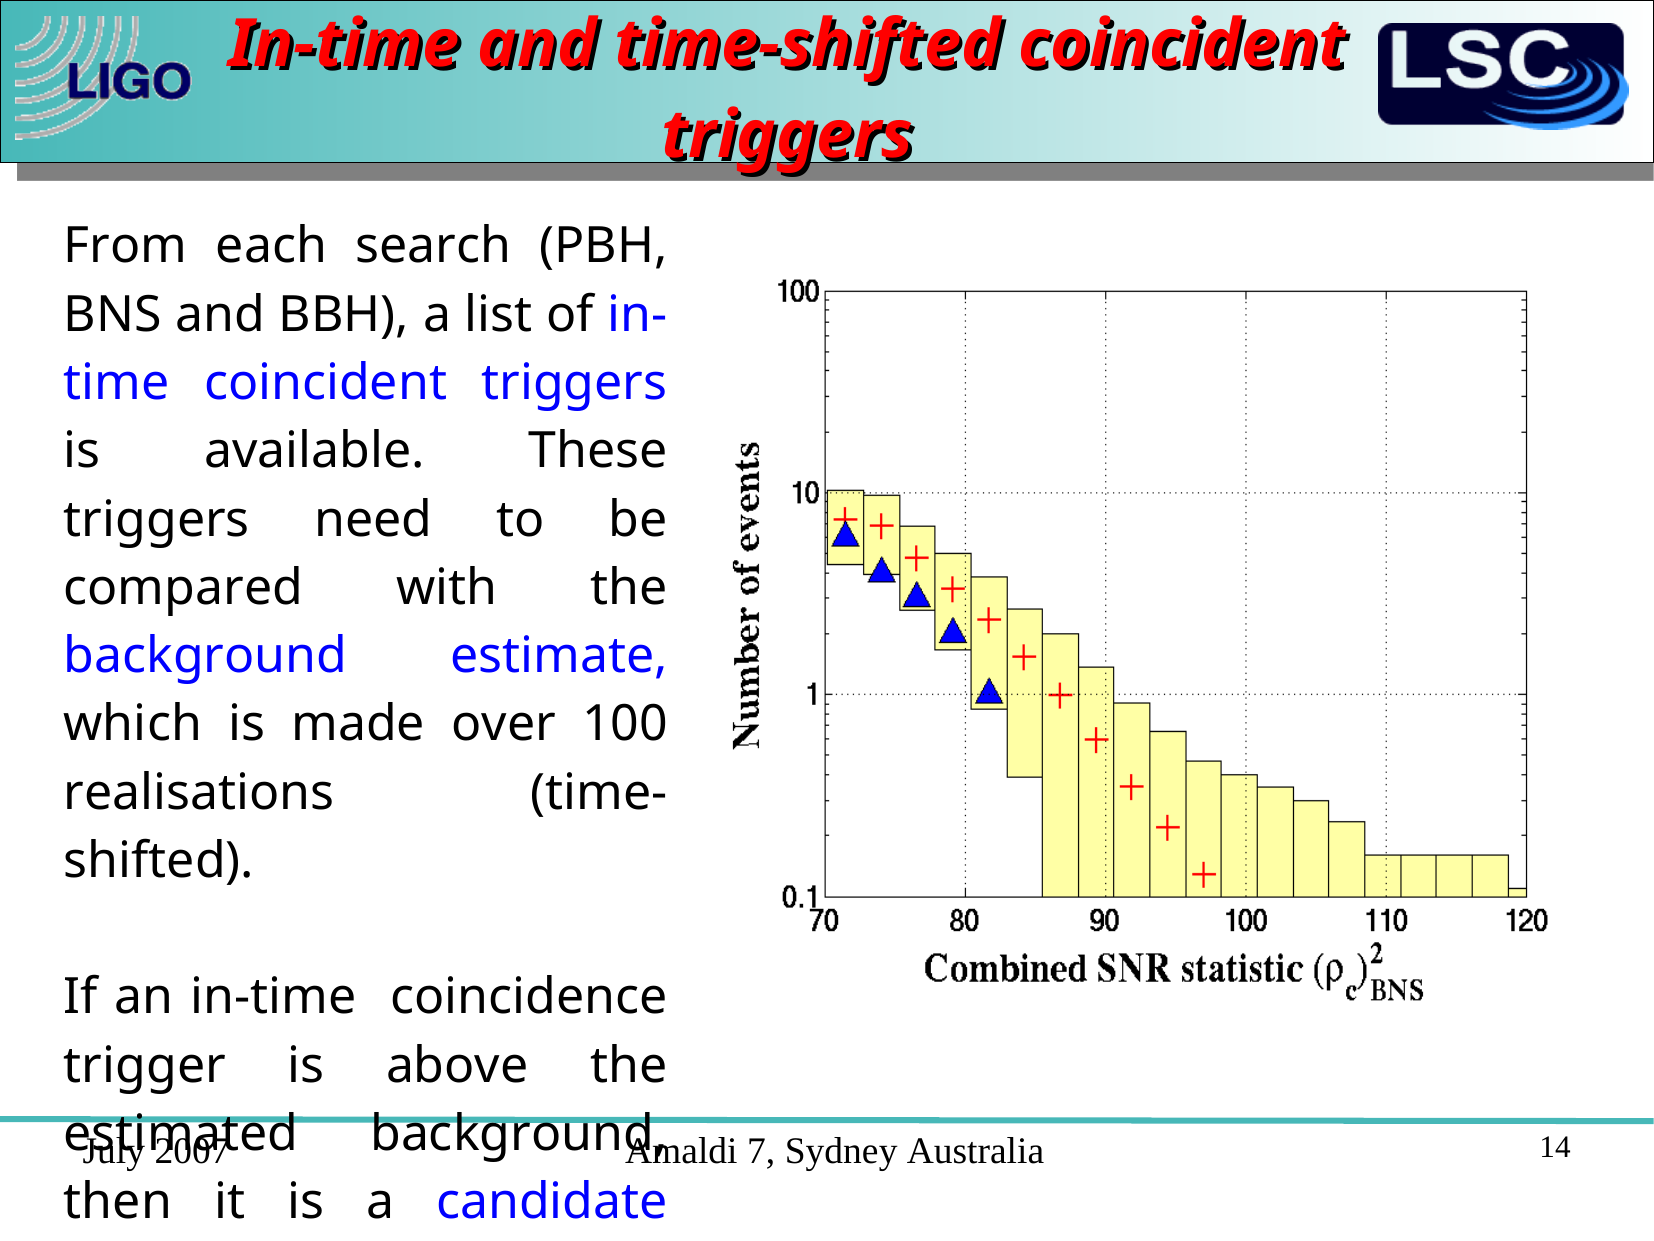

In-time and time-shifted coincident triggers
From each search (PBH, BNS and BBH), a list of in-time coincident triggers is available. These triggers need to be compared with the background estimate, which is made over 100 realisations (time-shifted).
If an in-time coincidence trigger is above the estimated background, then it is a candidate event, and needs follow-ups
14